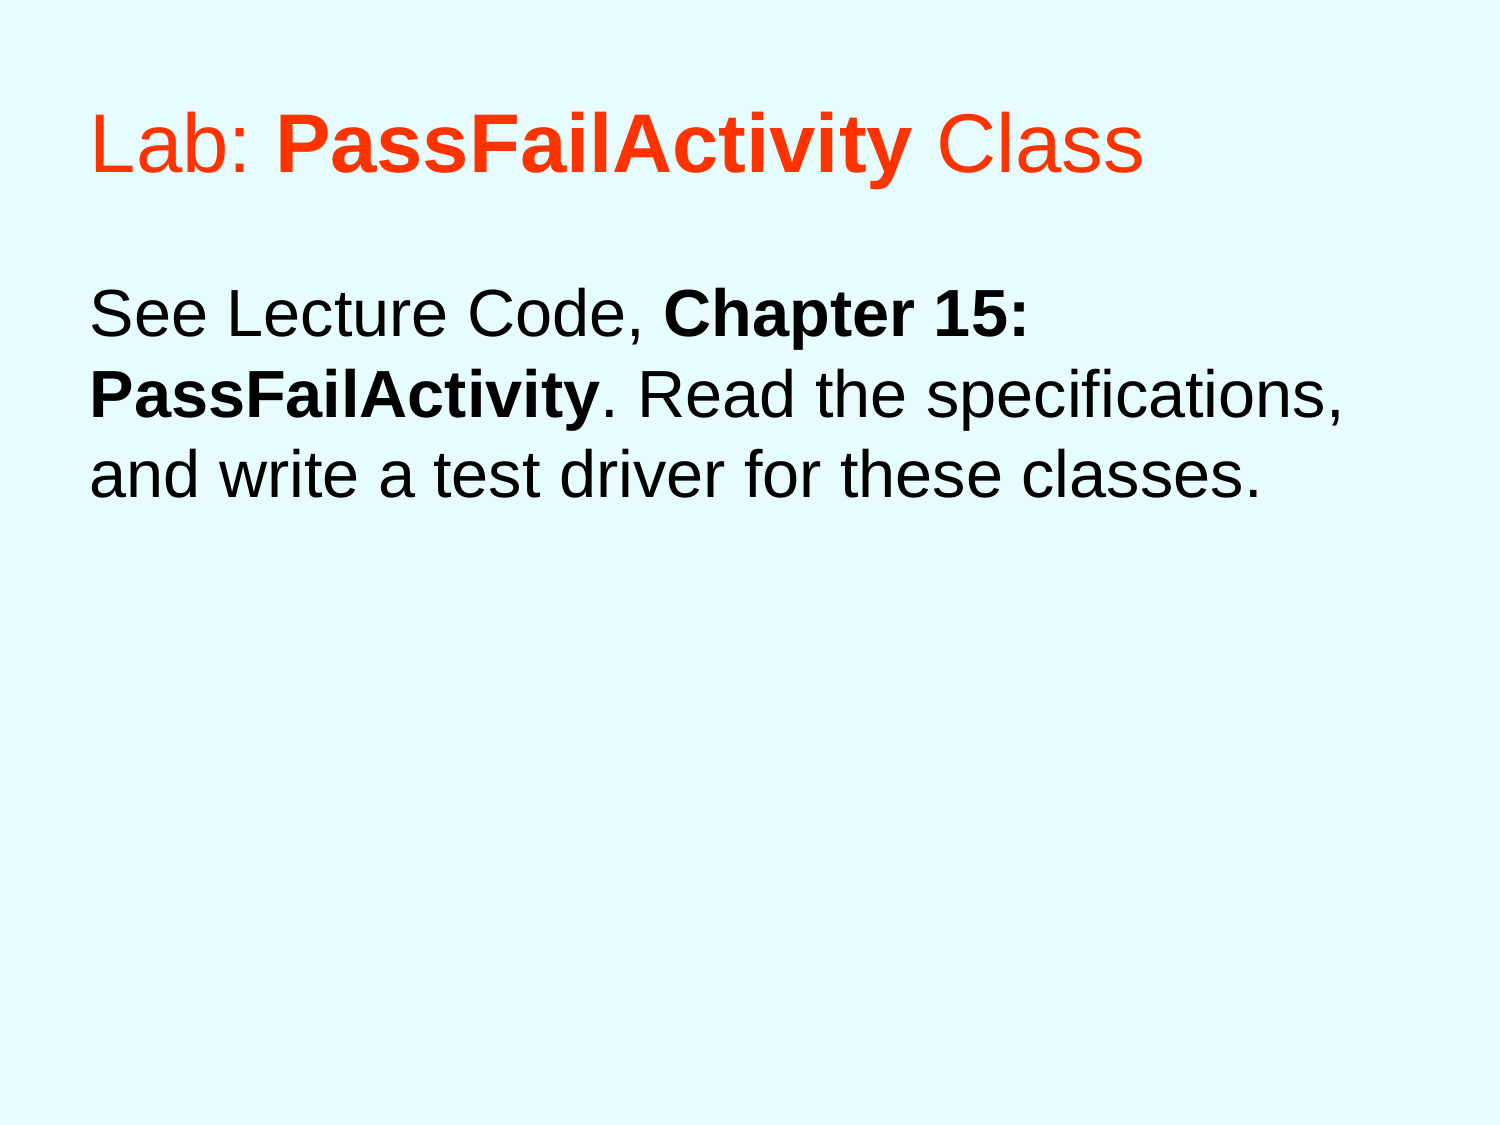

# Lab: PassFailActivity Class
See Lecture Code, Chapter 15: PassFailActivity. Read the specifications, and write a test driver for these classes.